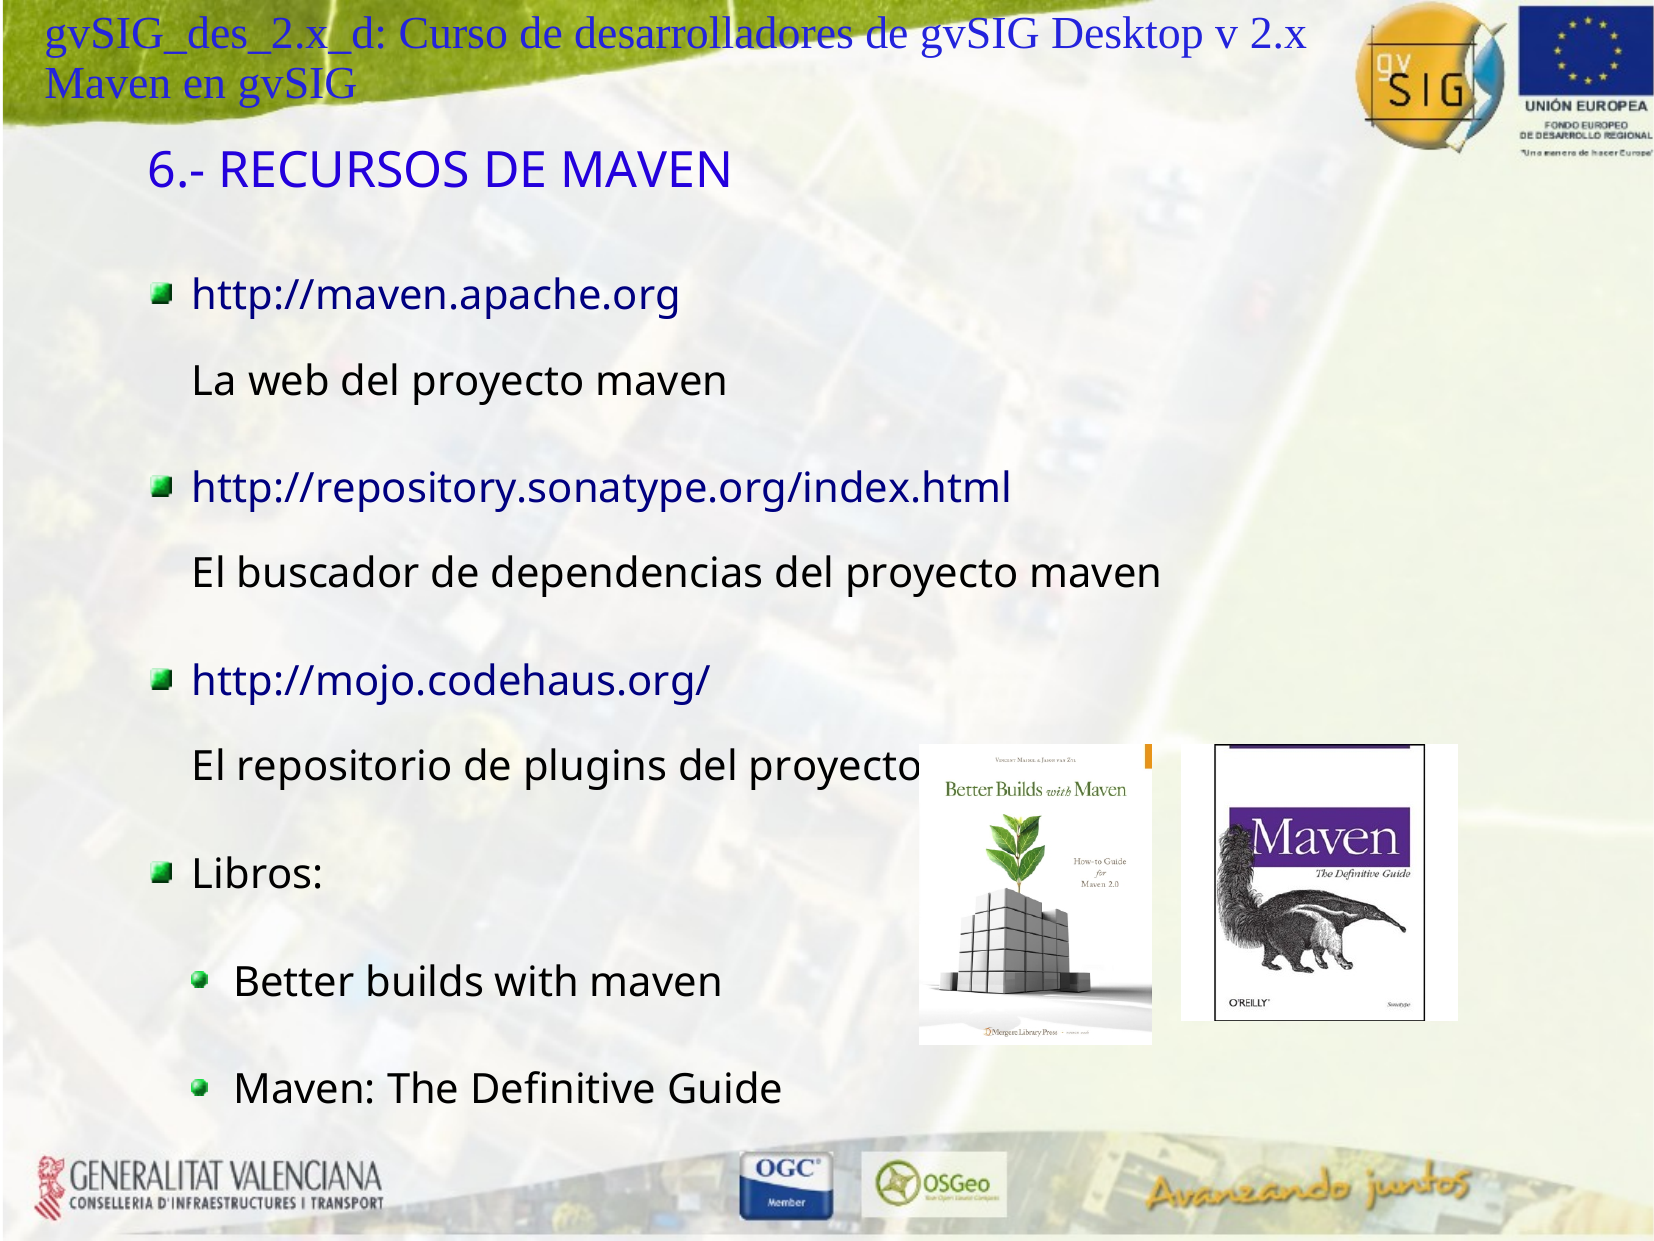

# 6.- RECURSOS DE MAVEN
http://maven.apache.org
La web del proyecto maven
http://repository.sonatype.org/index.html
El buscador de dependencias del proyecto maven
http://mojo.codehaus.org/
El repositorio de plugins del proyecto Codehaus
Libros:
Better builds with maven
Maven: The Definitive Guide